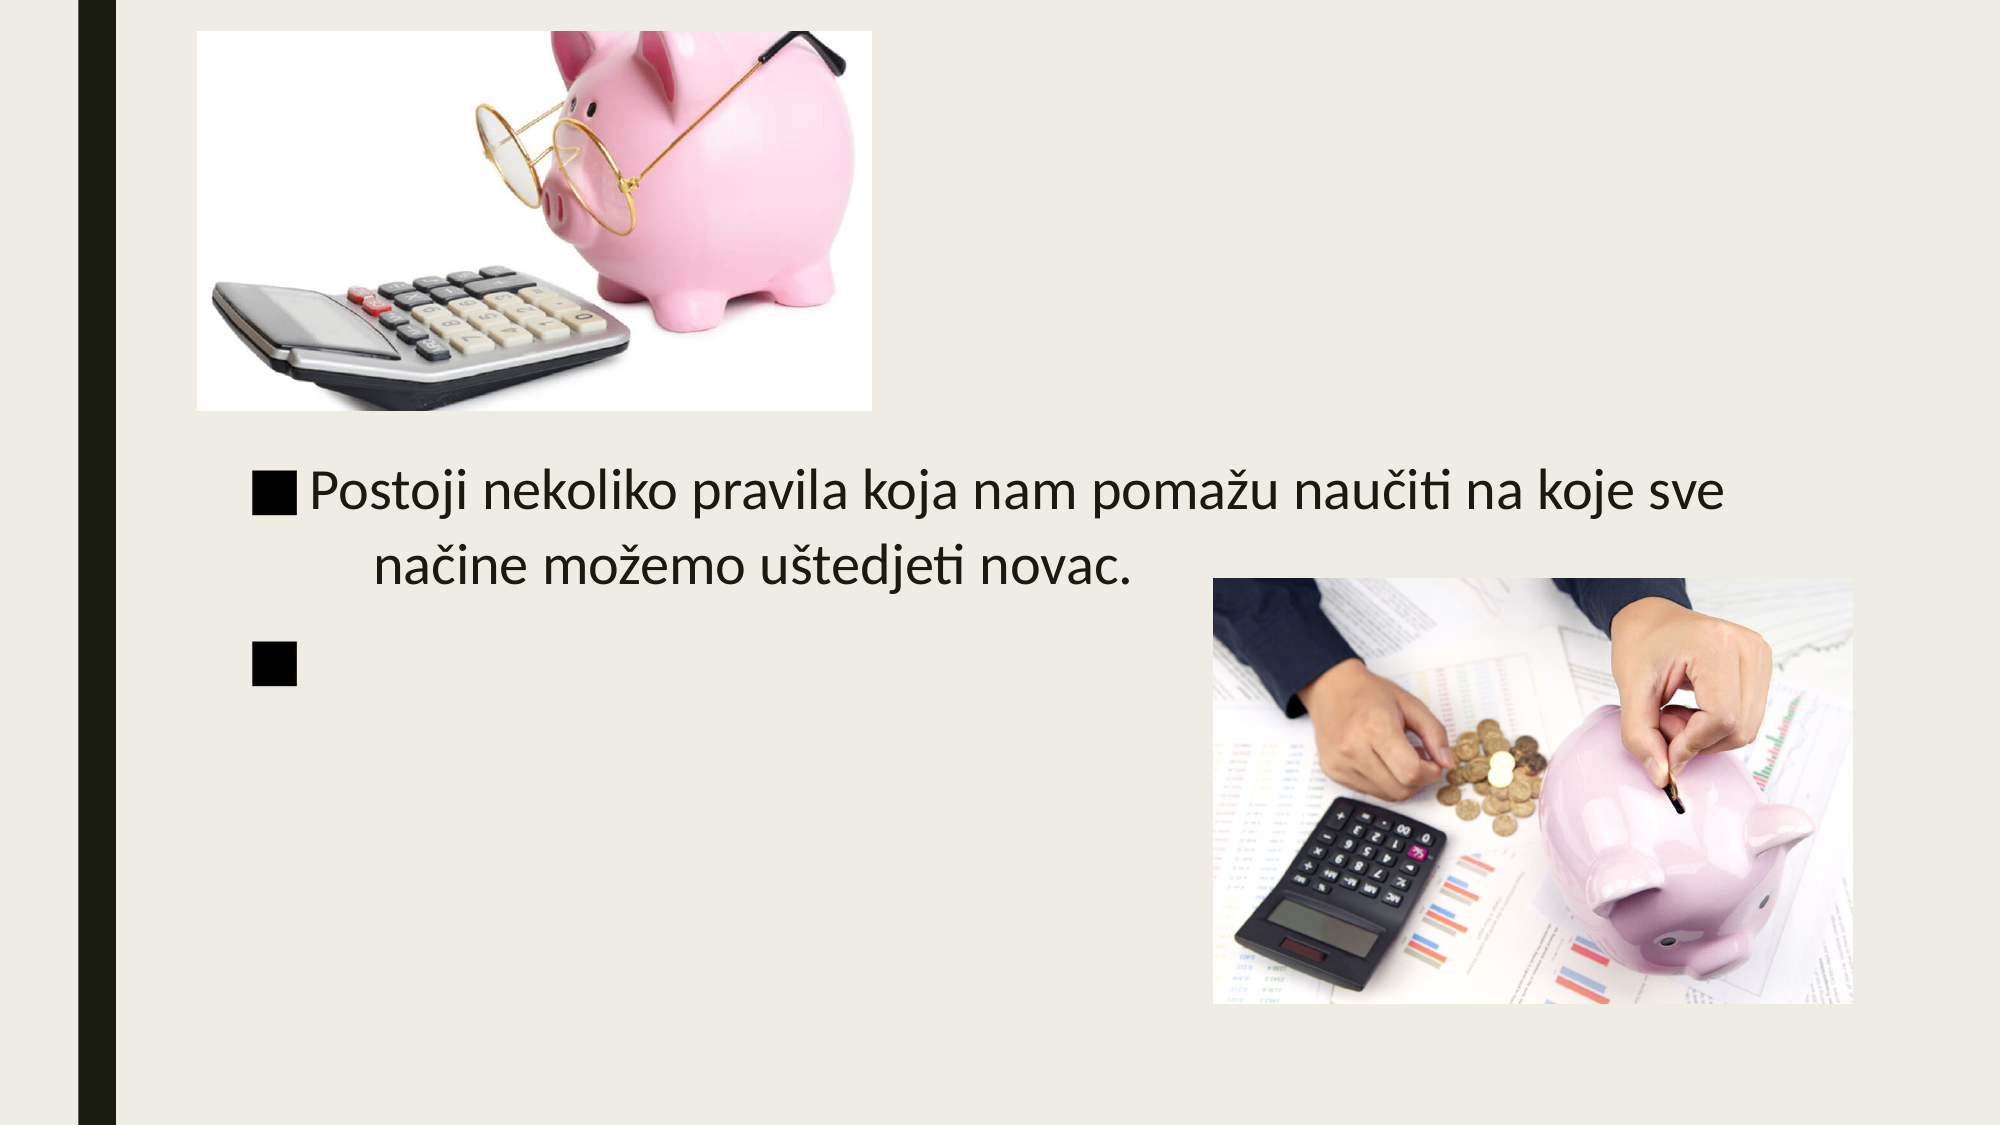

# Postoji nekoliko pravila koja nam pomažu naučiti na koje sve načine možemo uštedjeti novac.